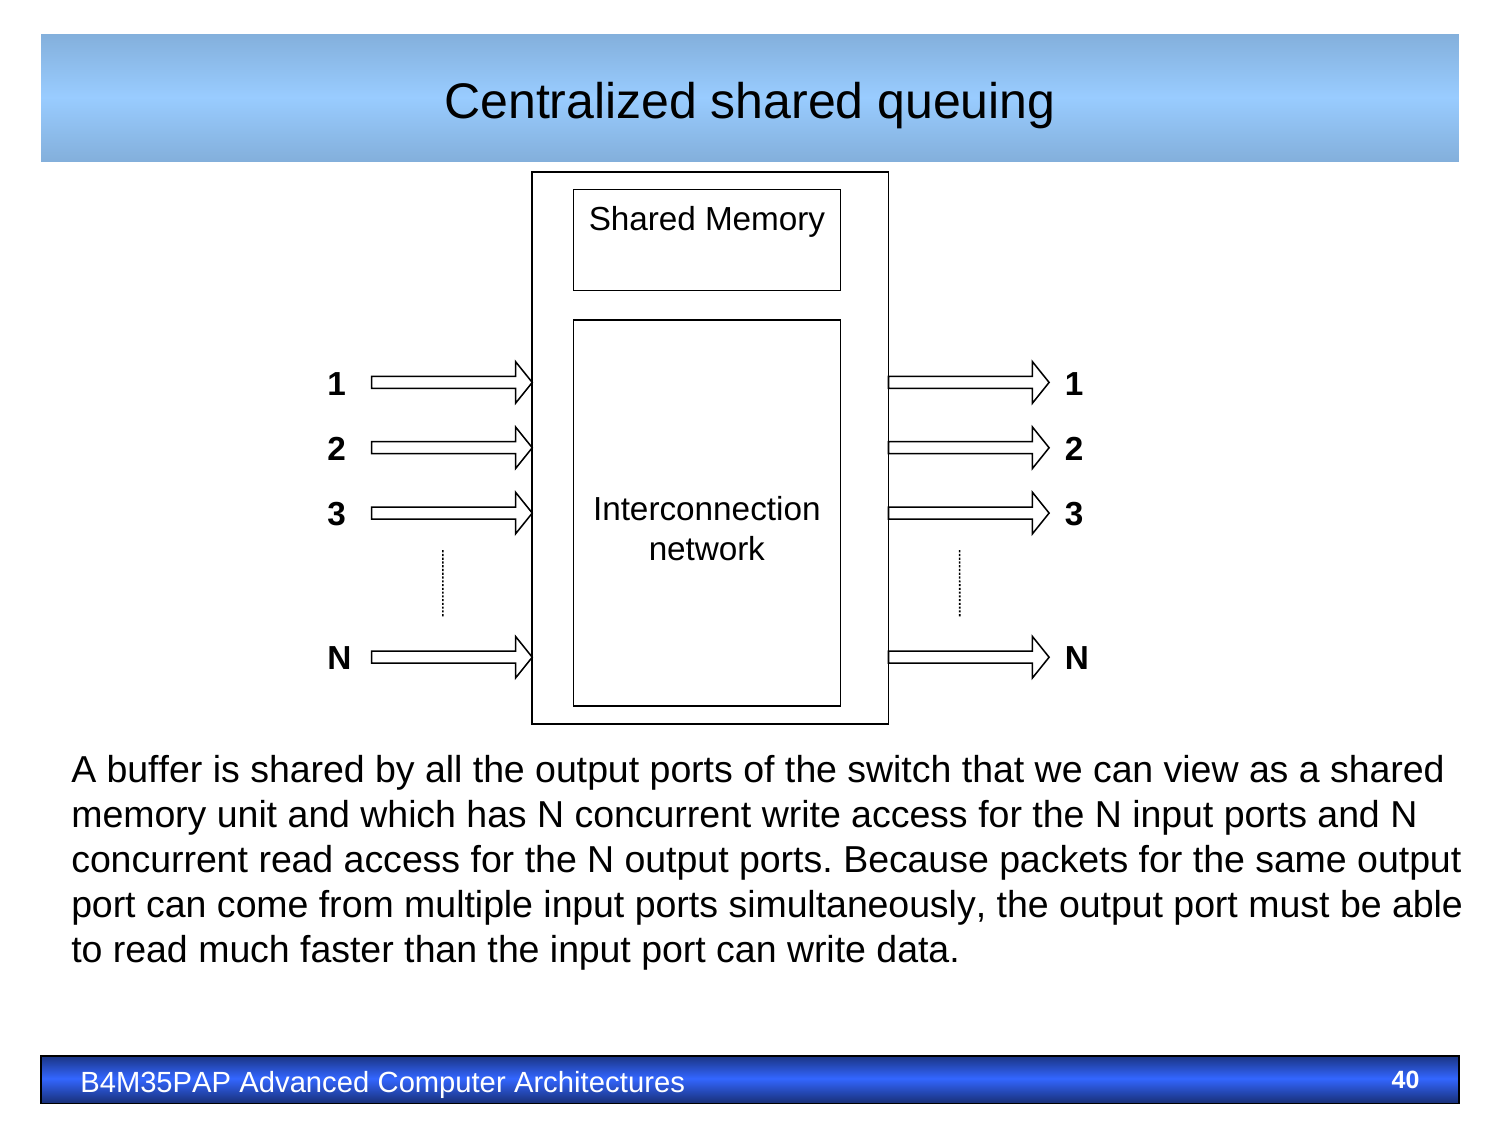

# Centralized shared queuing
Shared Memory
Interconnection network
1
2
3
N
1
2
3
N
A buffer is shared by all the output ports of the switch that we can view as a shared memory unit and which has N concurrent write access for the N input ports and N concurrent read access for the N output ports. Because packets for the same output port can come from multiple input ports simultaneously, the output port must be able to read much faster than the input port can write data.